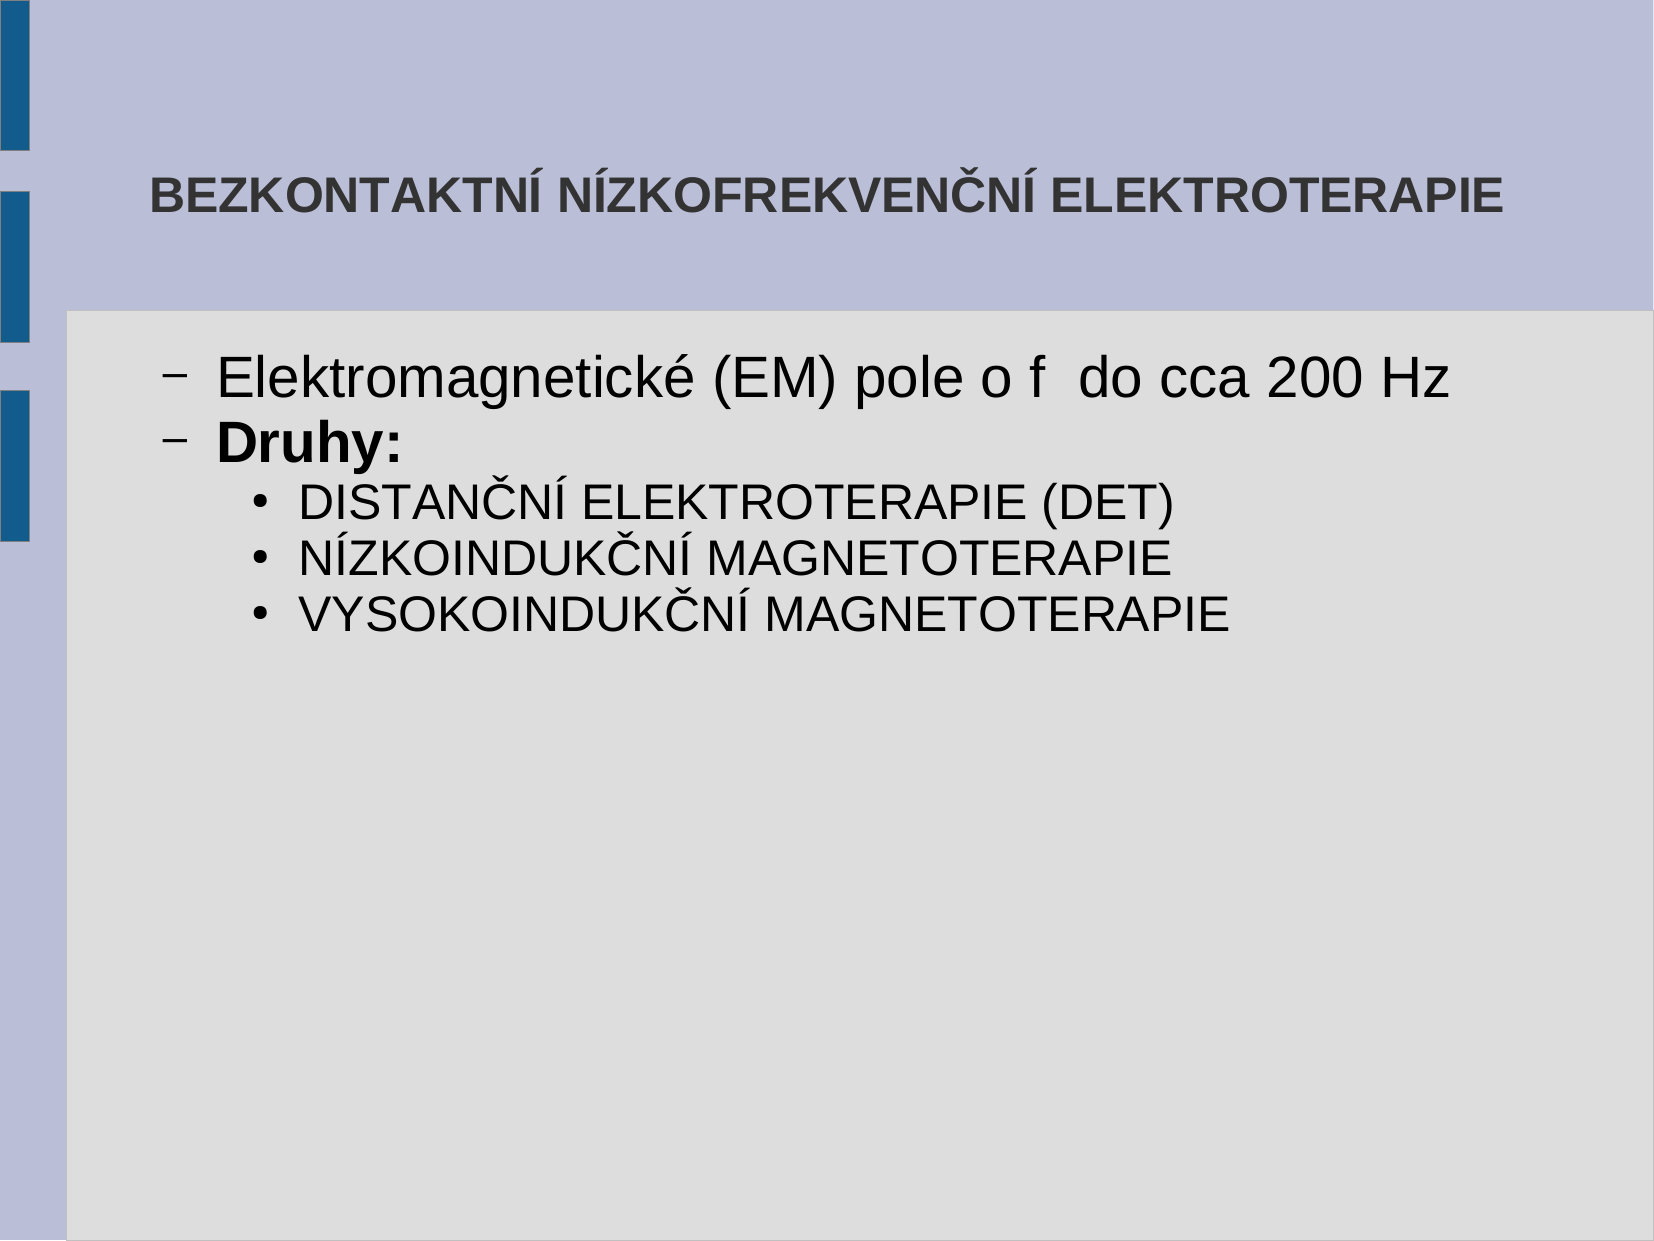

# BEZKONTAKTNÍ NÍZKOFREKVENČNÍ ELEKTROTERAPIE
Elektromagnetické (EM) pole o f do cca 200 Hz
Druhy:
DISTANČNÍ ELEKTROTERAPIE (DET)
NÍZKOINDUKČNÍ MAGNETOTERAPIE
VYSOKOINDUKČNÍ MAGNETOTERAPIE